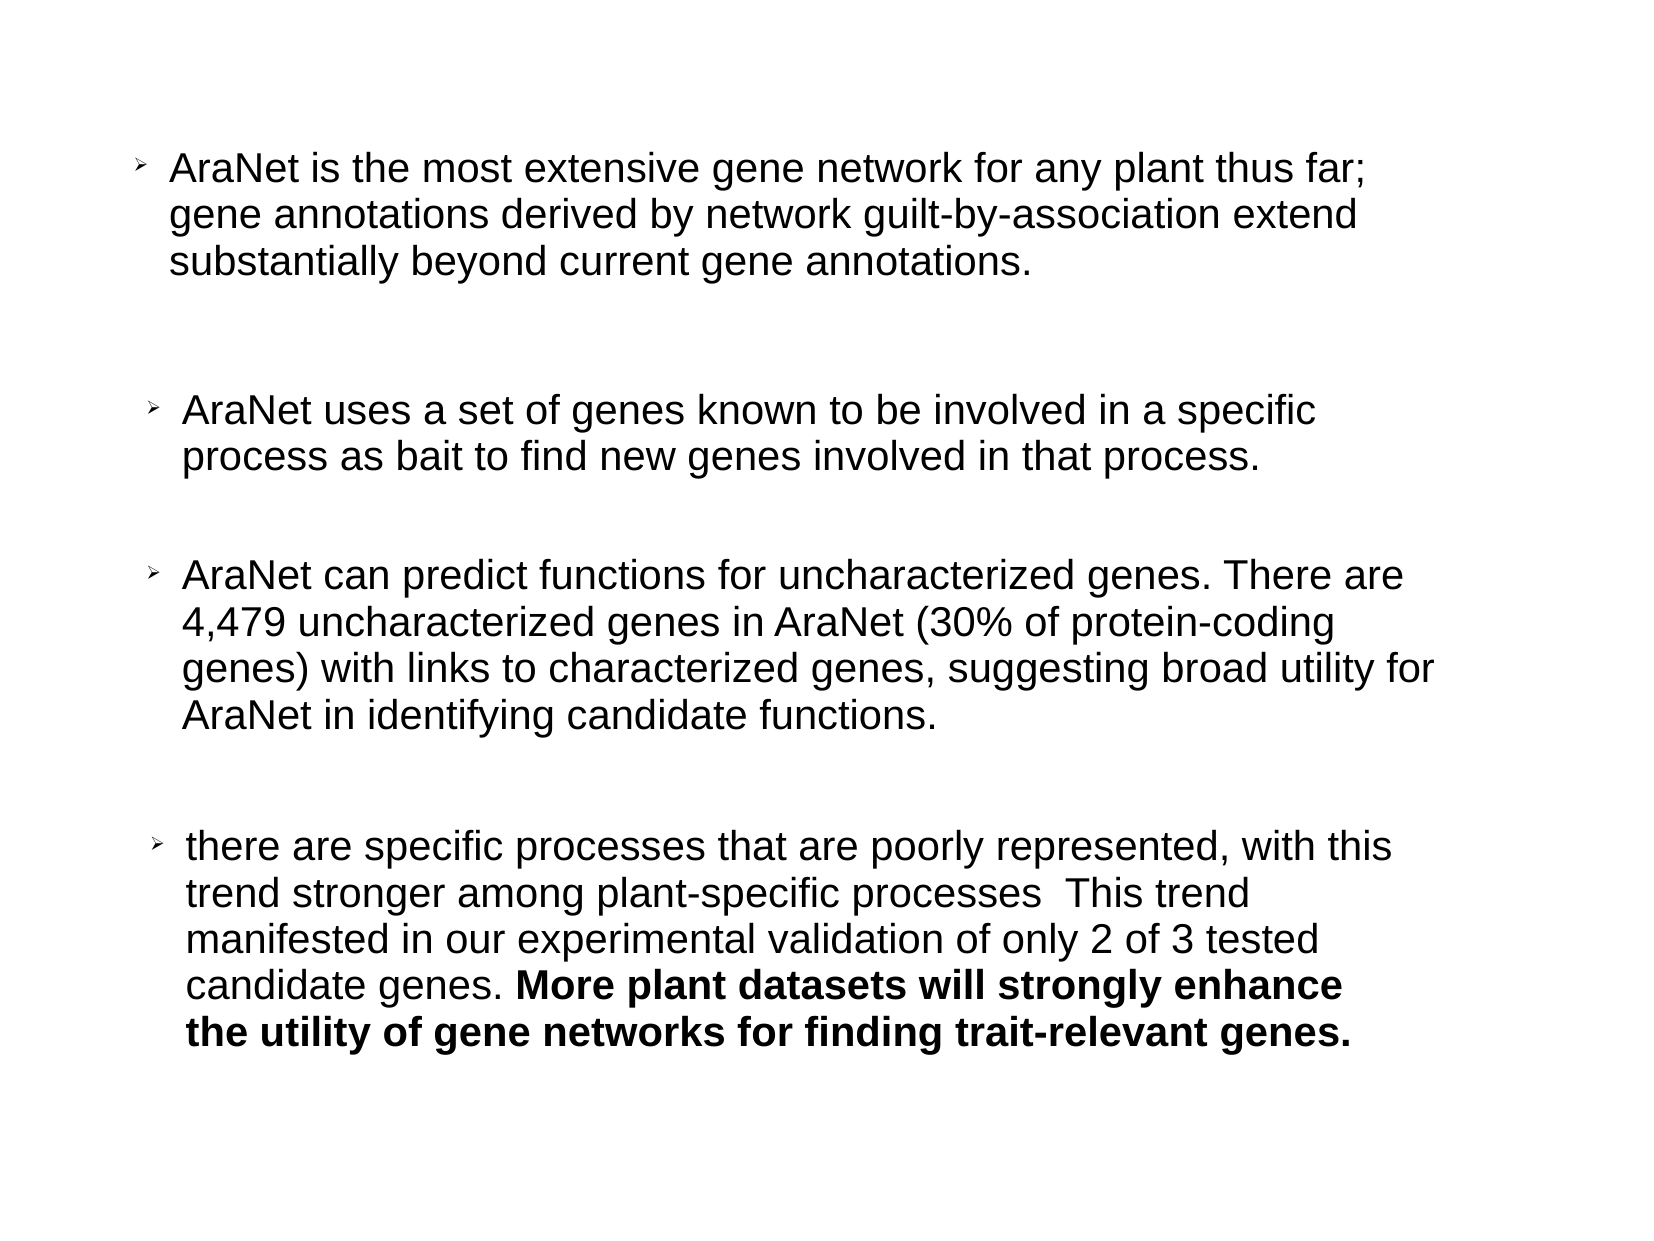

AraNet is the most extensive gene network for any plant thus far; gene annotations derived by network guilt-by-association extend substantially beyond current gene annotations.
AraNet uses a set of genes known to be involved in a specific process as bait to find new genes involved in that process.
AraNet can predict functions for uncharacterized genes. There are 4,479 uncharacterized genes in AraNet (30% of protein-coding genes) with links to characterized genes, suggesting broad utility for AraNet in identifying candidate functions.
there are specific processes that are poorly represented, with this trend stronger among plant-specific processes This trend manifested in our experimental validation of only 2 of 3 tested candidate genes. More plant datasets will strongly enhance the utility of gene networks for finding trait-relevant genes.